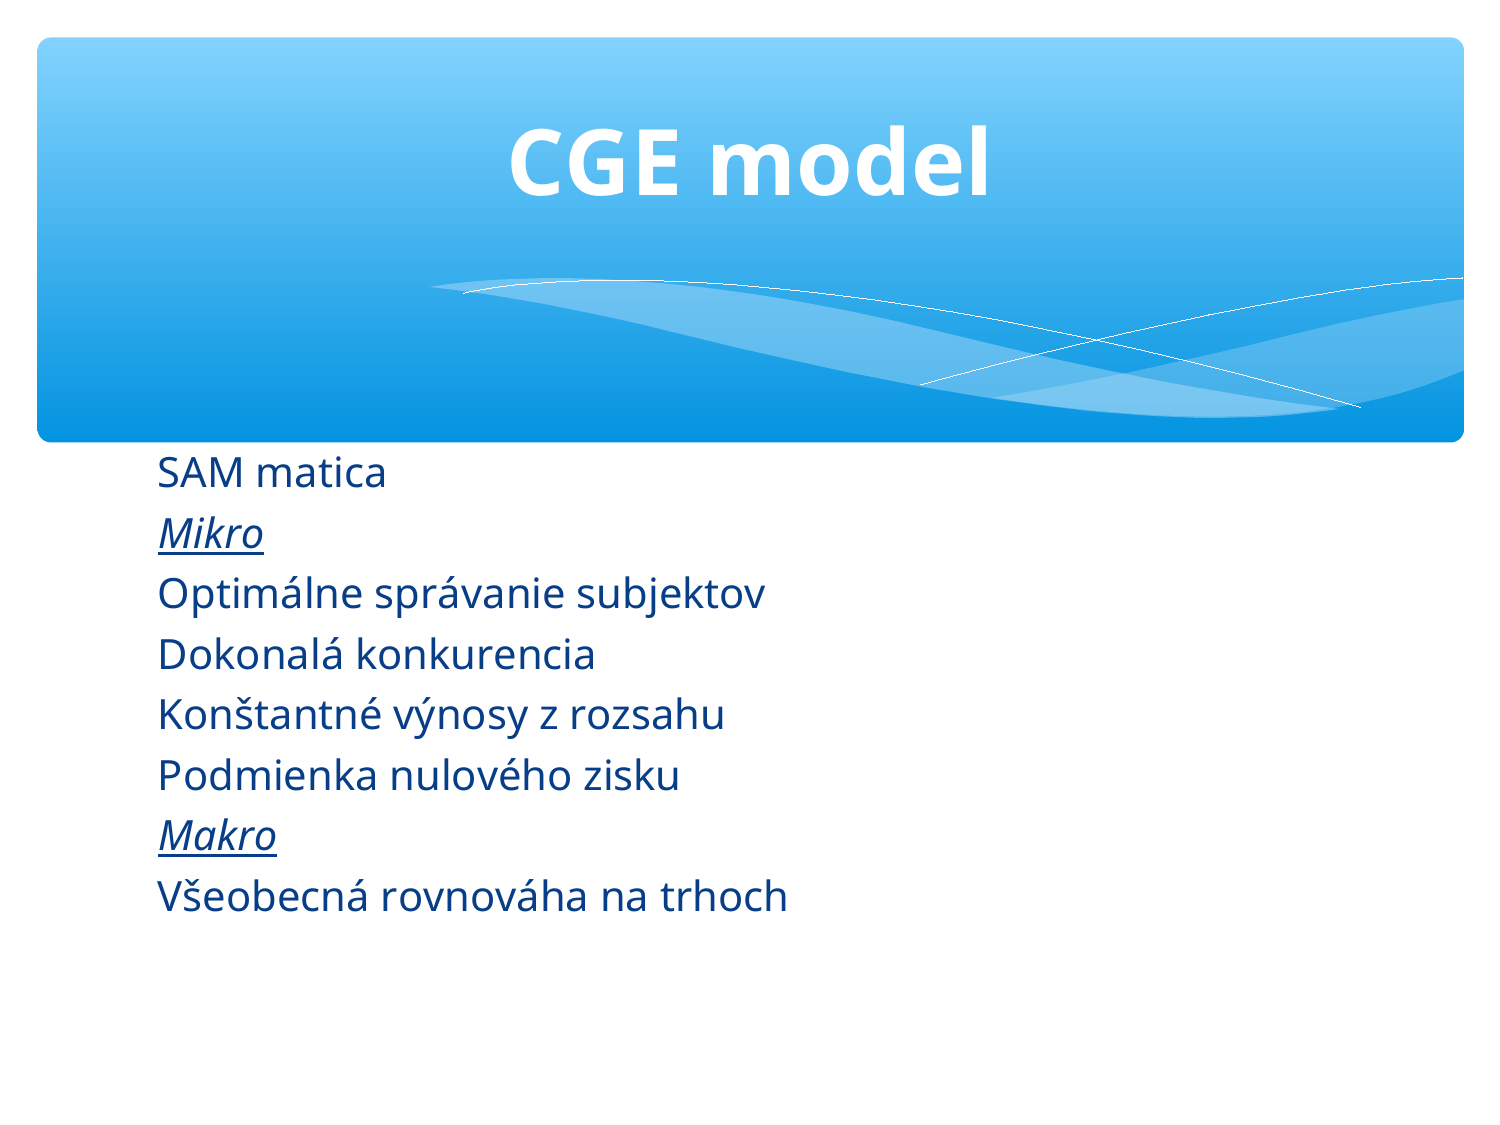

CGE model
# SAM matica
Mikro
Optimálne správanie subjektov
Dokonalá konkurencia
Konštantné výnosy z rozsahu
Podmienka nulového zisku
Makro
Všeobecná rovnováha na trhoch